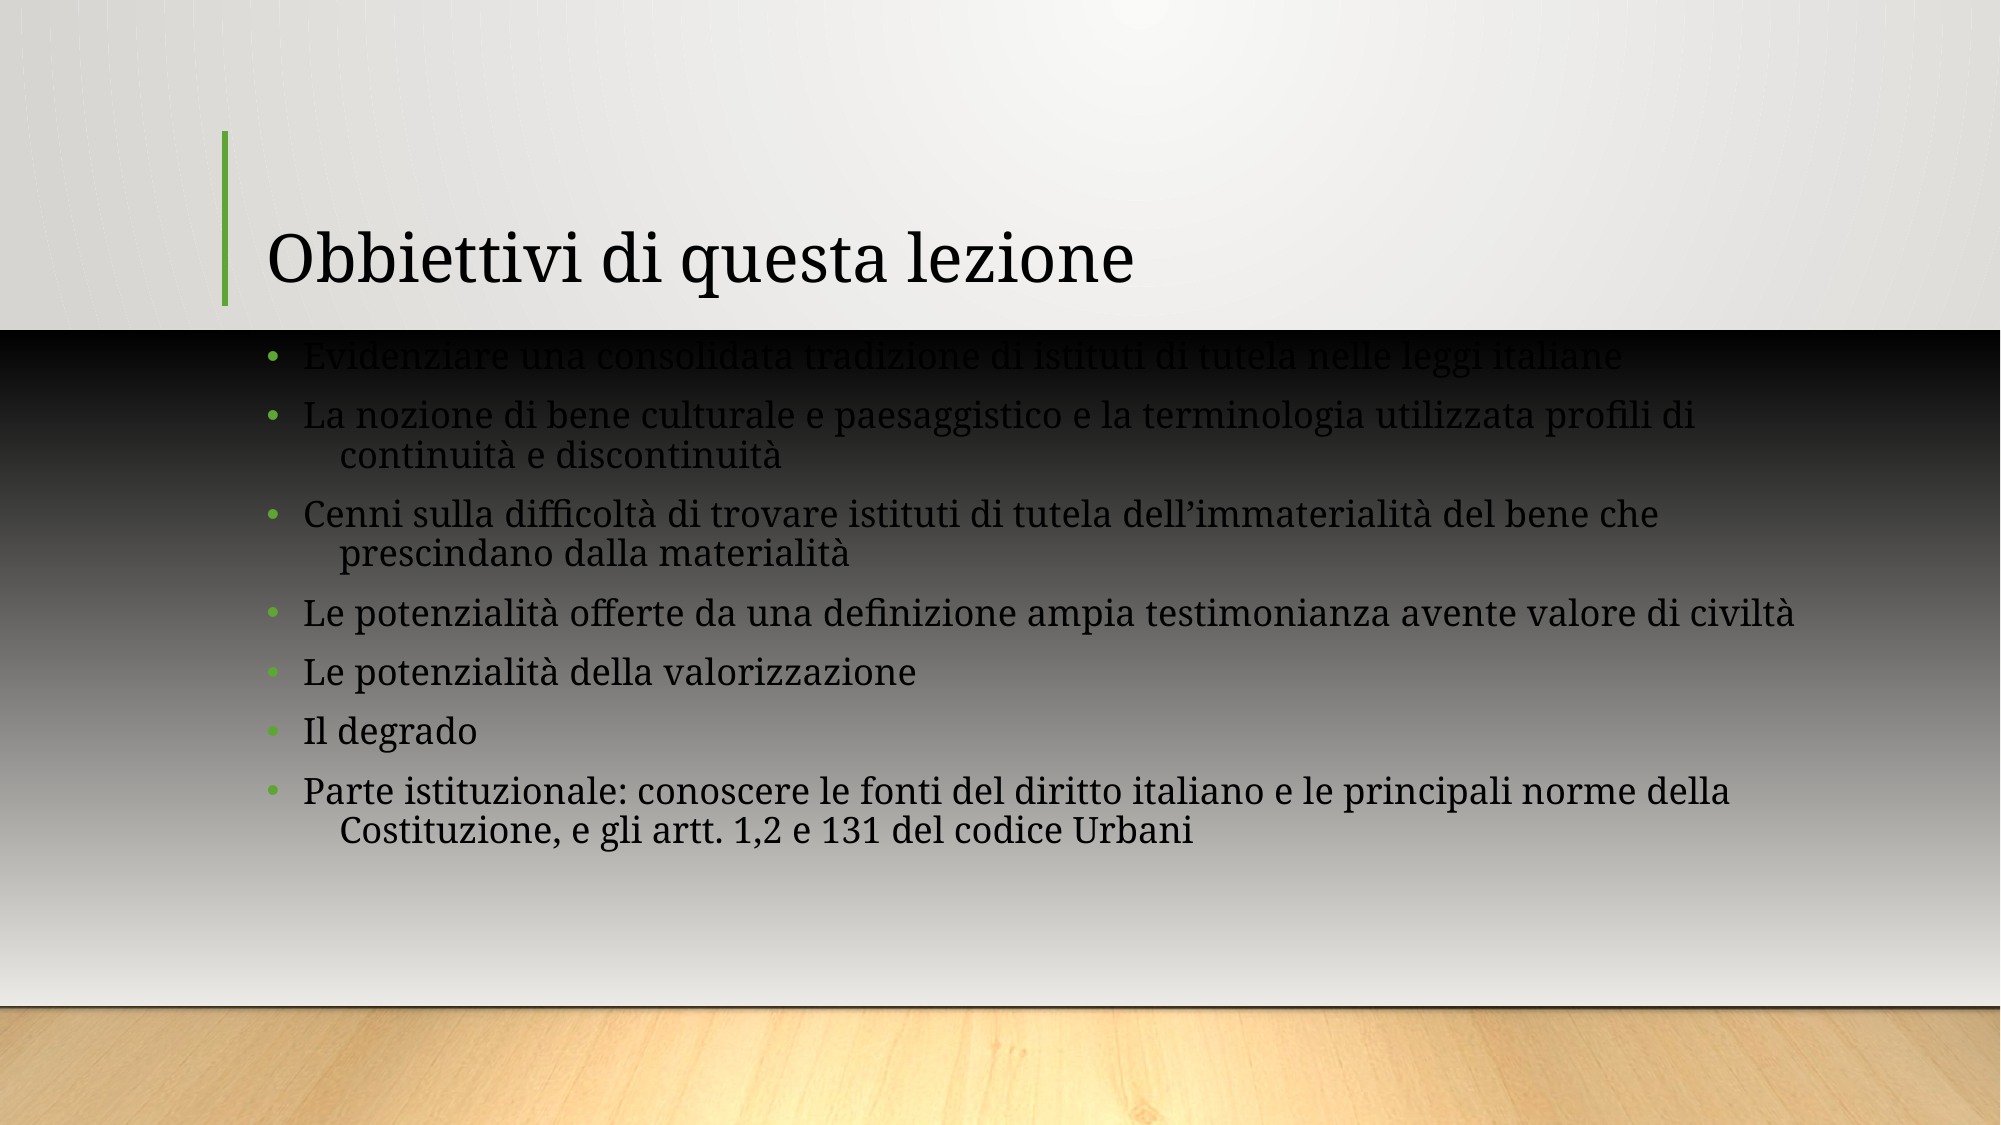

# Obbiettivi di questa lezione
Evidenziare una consolidata tradizione di istituti di tutela nelle leggi italiane
La nozione di bene culturale e paesaggistico e la terminologia utilizzata profili di continuità e discontinuità
Cenni sulla difficoltà di trovare istituti di tutela dell’immaterialità del bene che prescindano dalla materialità
Le potenzialità offerte da una definizione ampia testimonianza avente valore di civiltà
Le potenzialità della valorizzazione
Il degrado
Parte istituzionale: conoscere le fonti del diritto italiano e le principali norme della Costituzione, e gli artt. 1,2 e 131 del codice Urbani